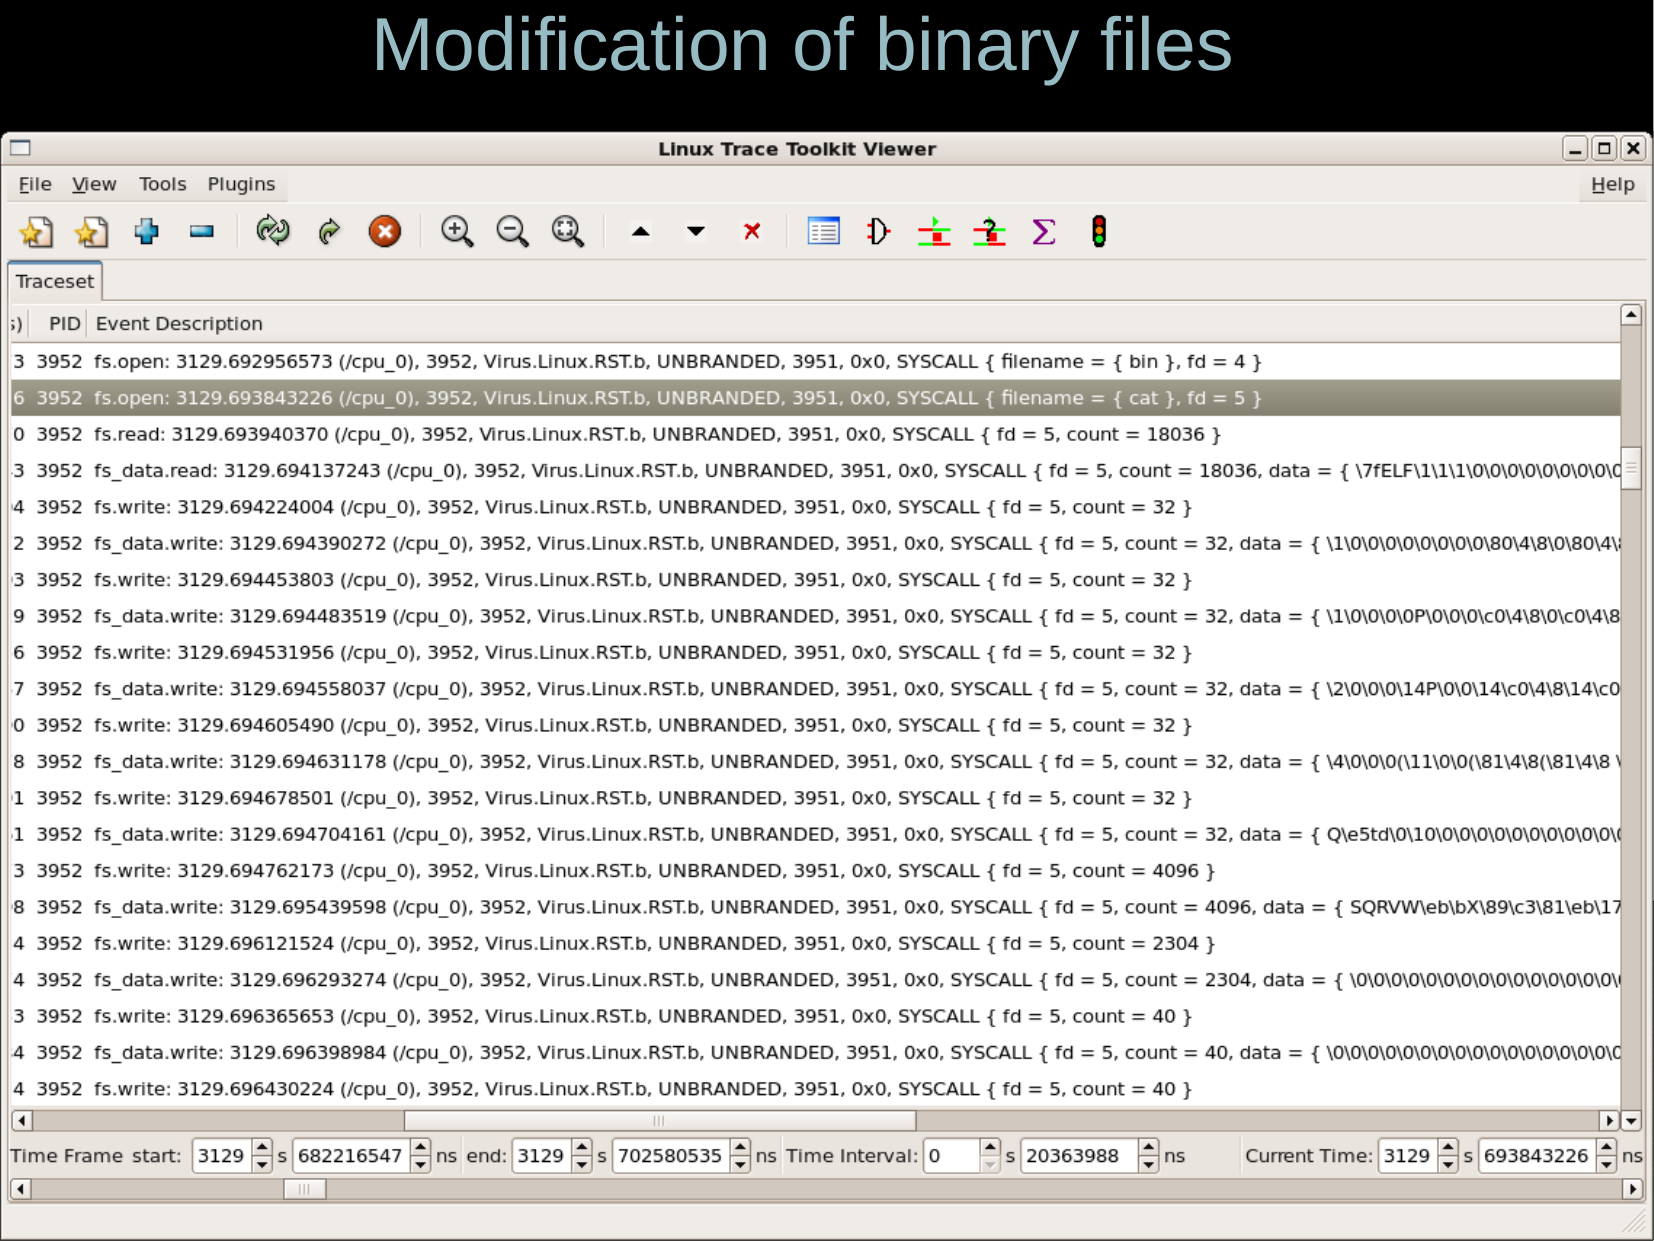

# Modification of binary files
Mathieu Desnoyers, Recon 2006
27